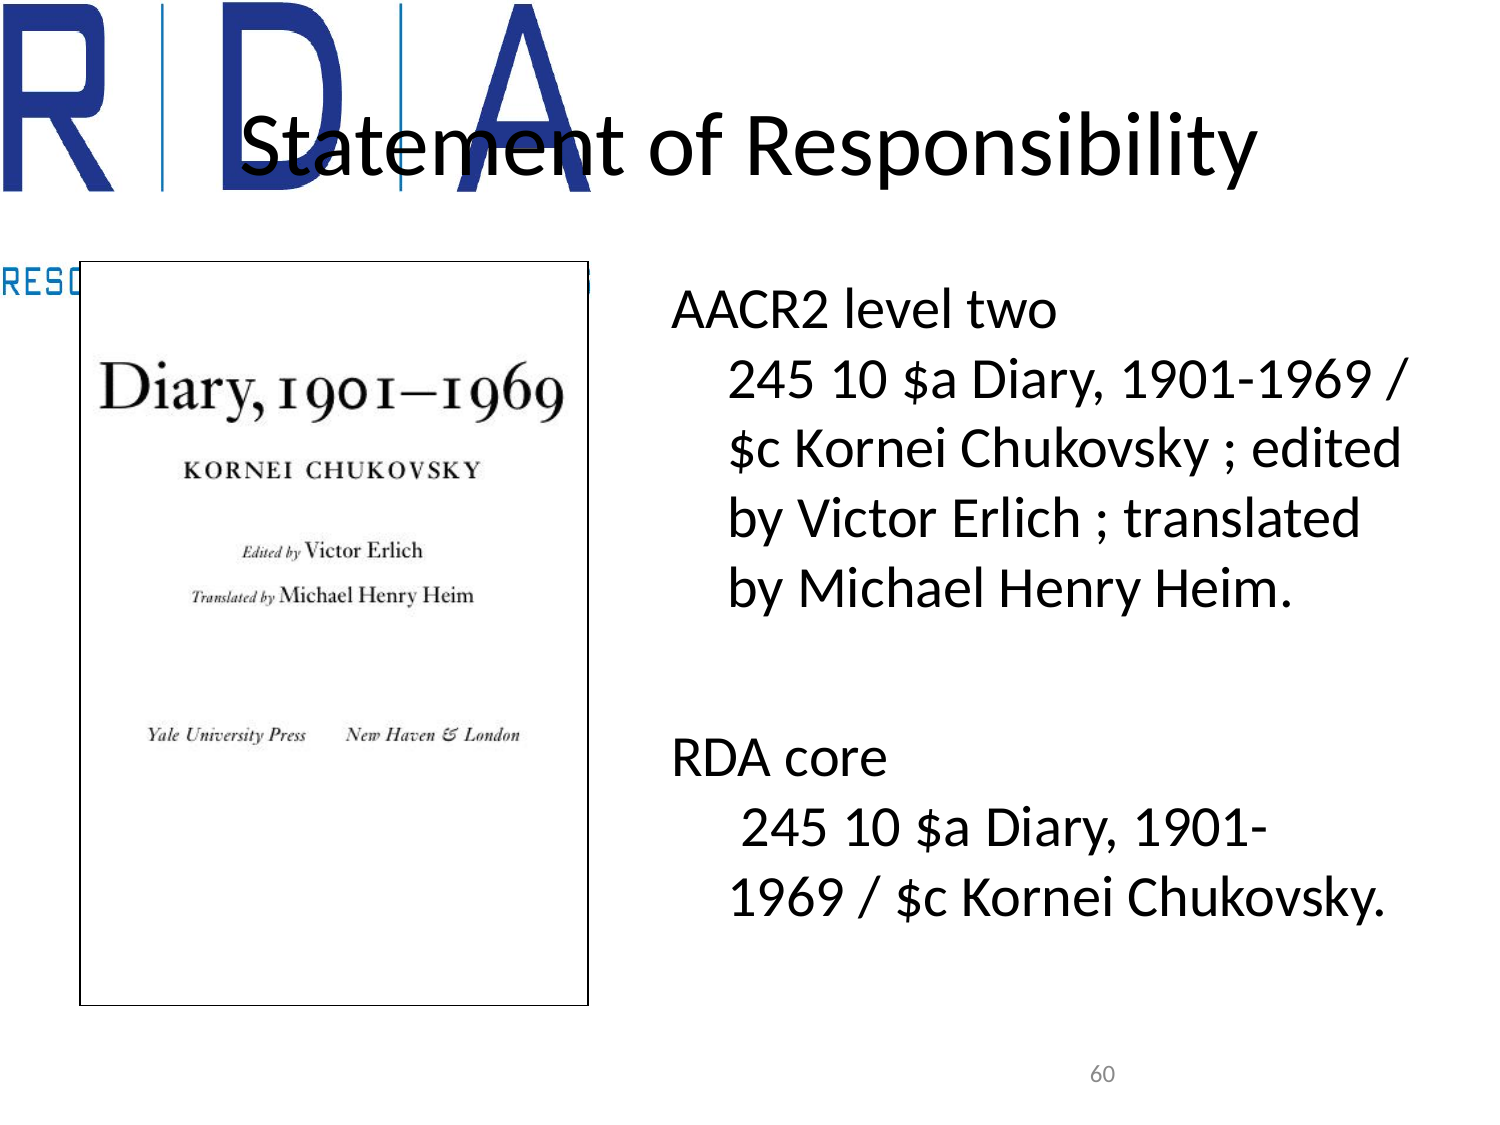

# Statement of Responsibility
AACR2 level two
245 10 $a Diary, 1901-1969 / $c Kornei Chukovsky ; edited by Victor Erlich ; translated by Michael Henry Heim.
RDA core
 245 10 $a Diary, 1901-1969 / $c Kornei Chukovsky.
60